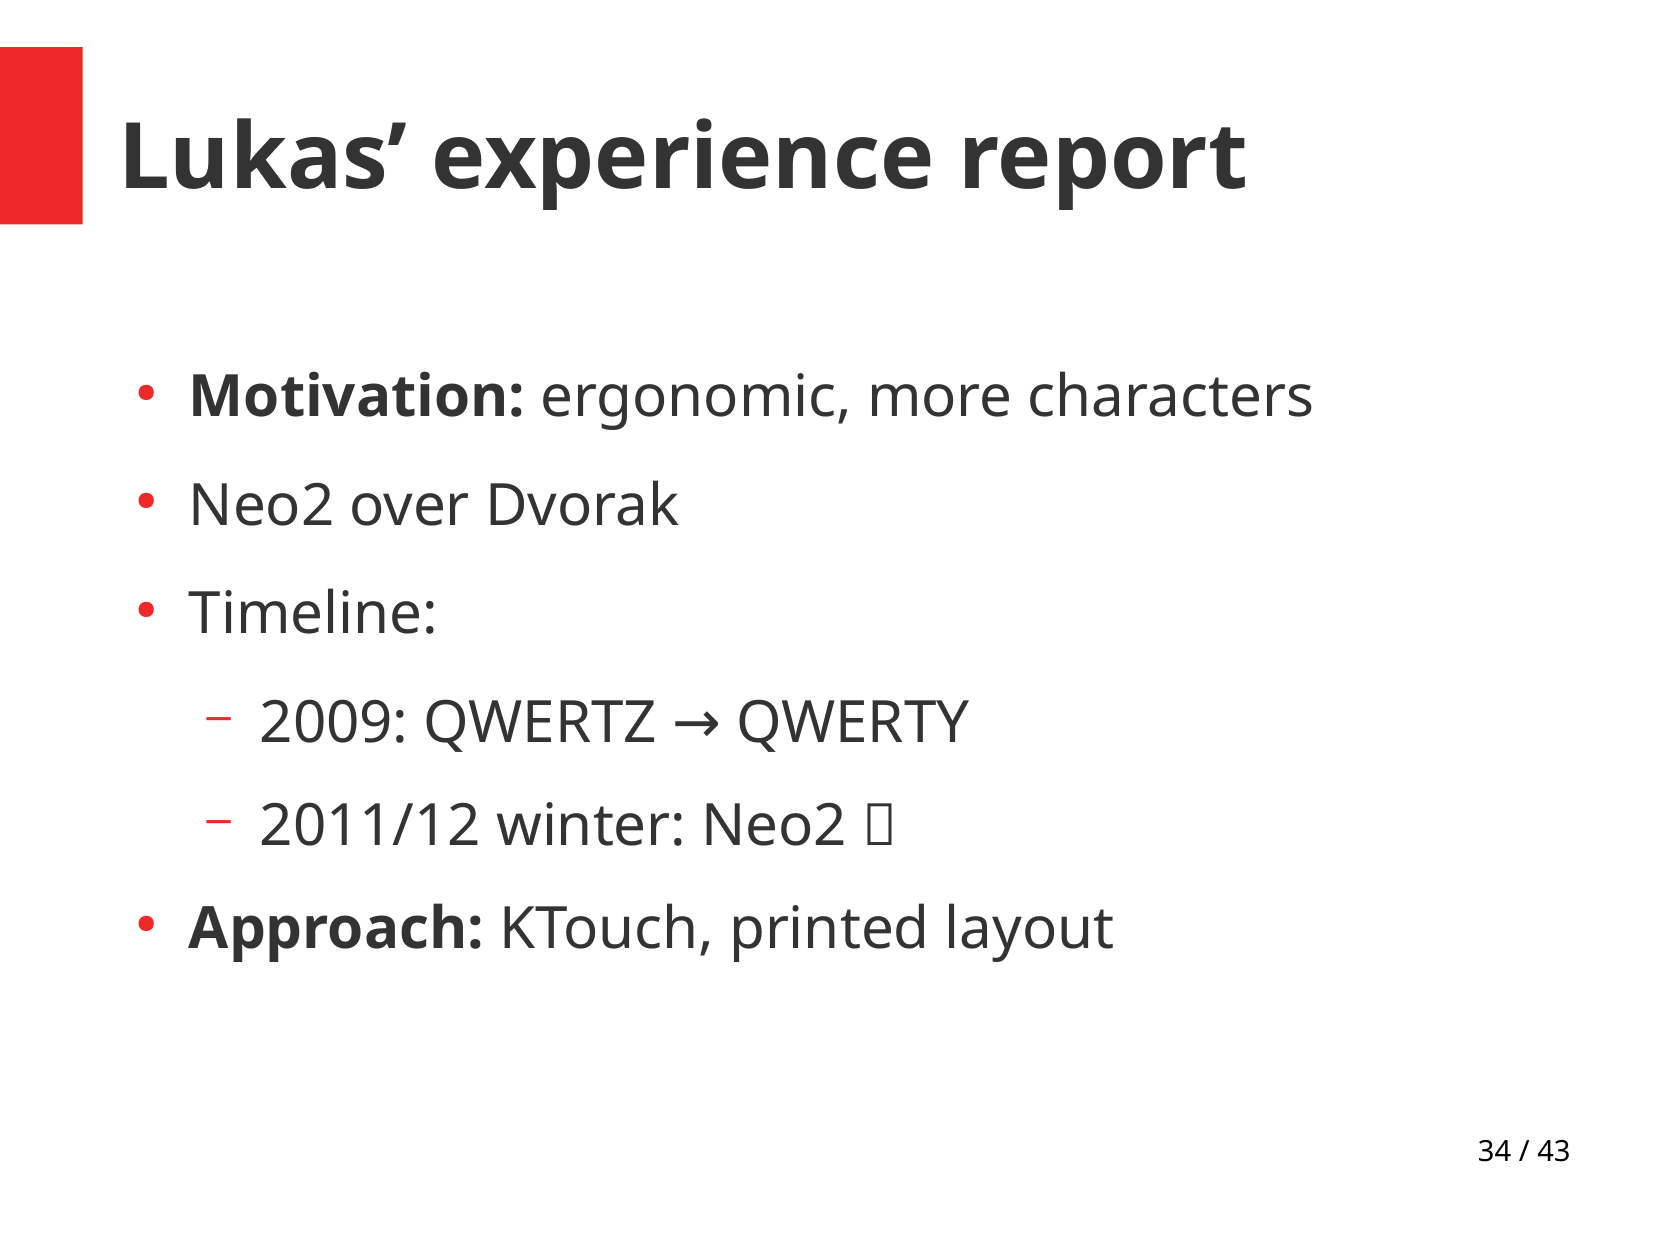

# Lukas’ experience report
Motivation: ergonomic, more characters
Neo2 over Dvorak
Timeline:
2009: QWERTZ → QWERTY
2011/12 winter: Neo2 🤨
Approach: KTouch, printed layout
34